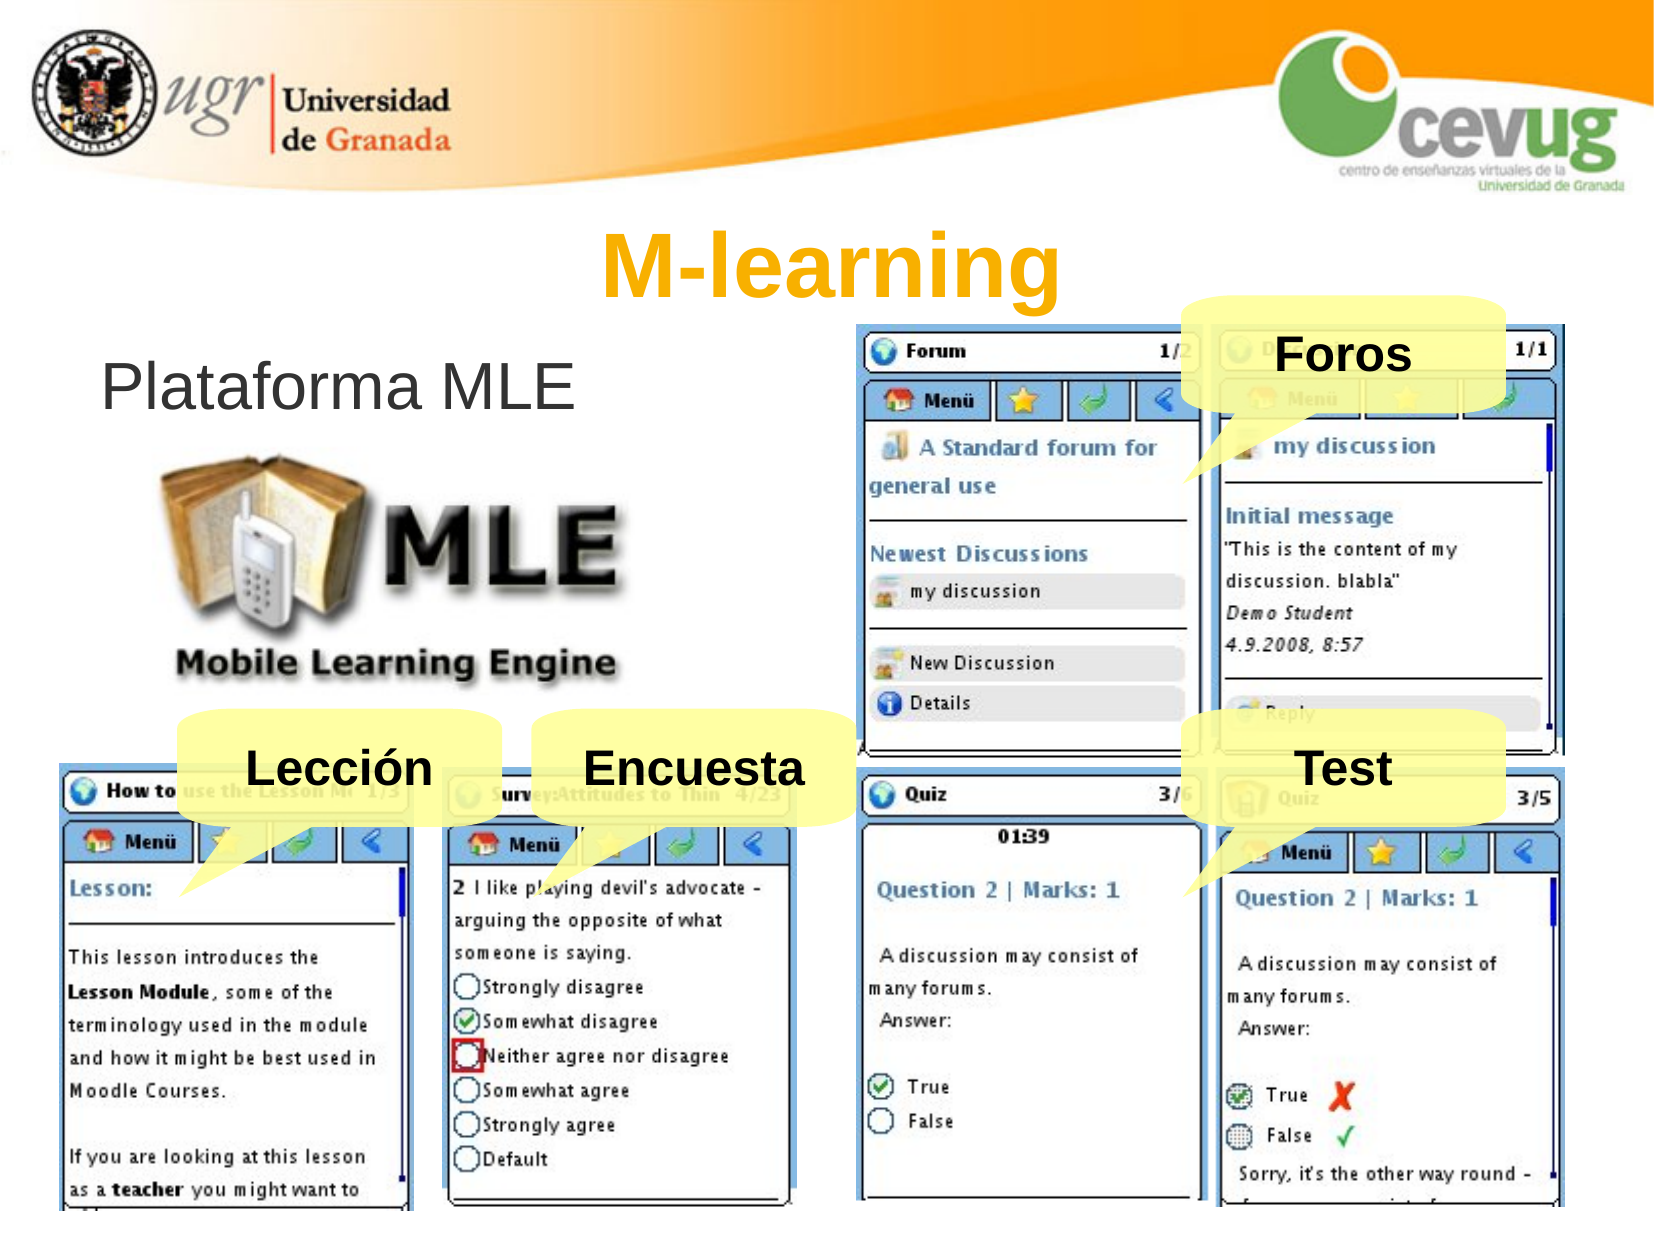

# M-learning
Foros
Plataforma MLE
Lección
Encuesta
Test